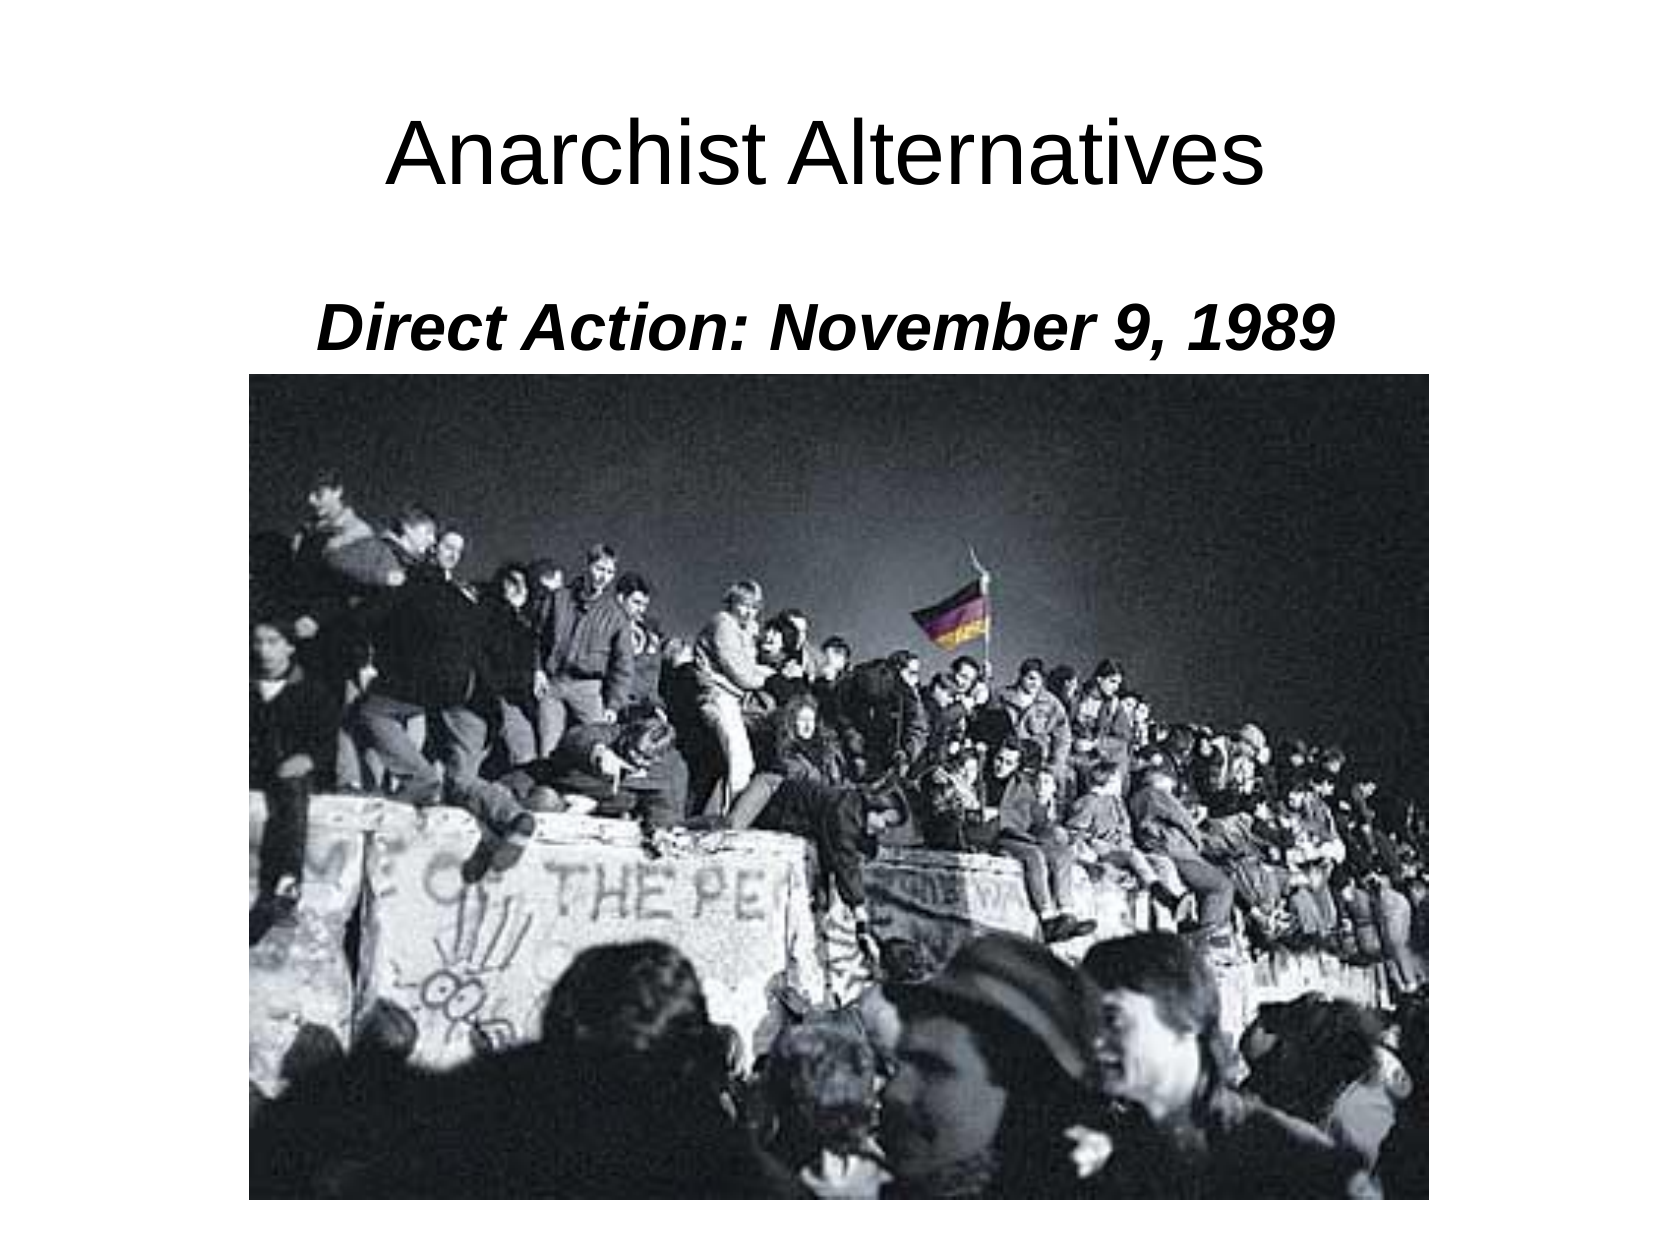

# Anarchist Alternatives
Direct Action: November 9, 1989